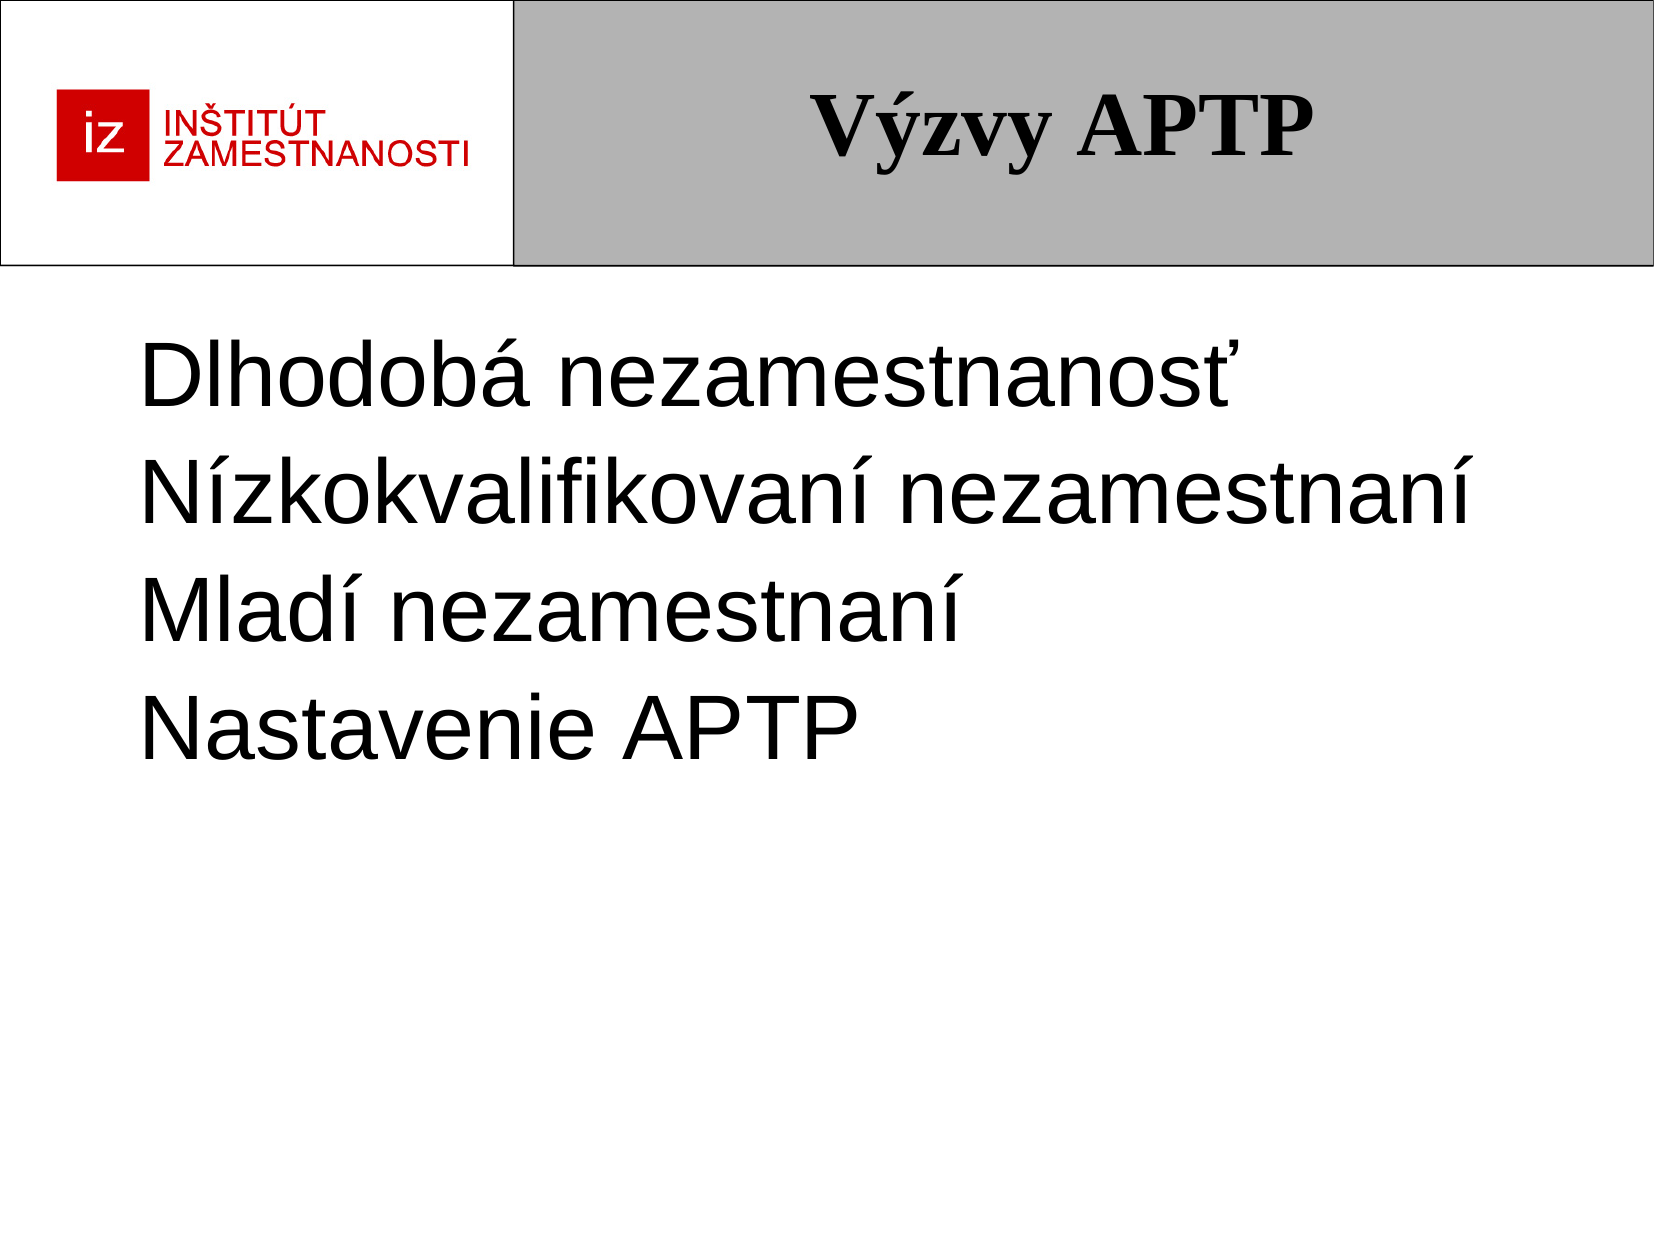

Výzvy APTP
# Dlhodobá nezamestnanosť
Nízkokvalifikovaní nezamestnaní
Mladí nezamestnaní
Nastavenie APTP